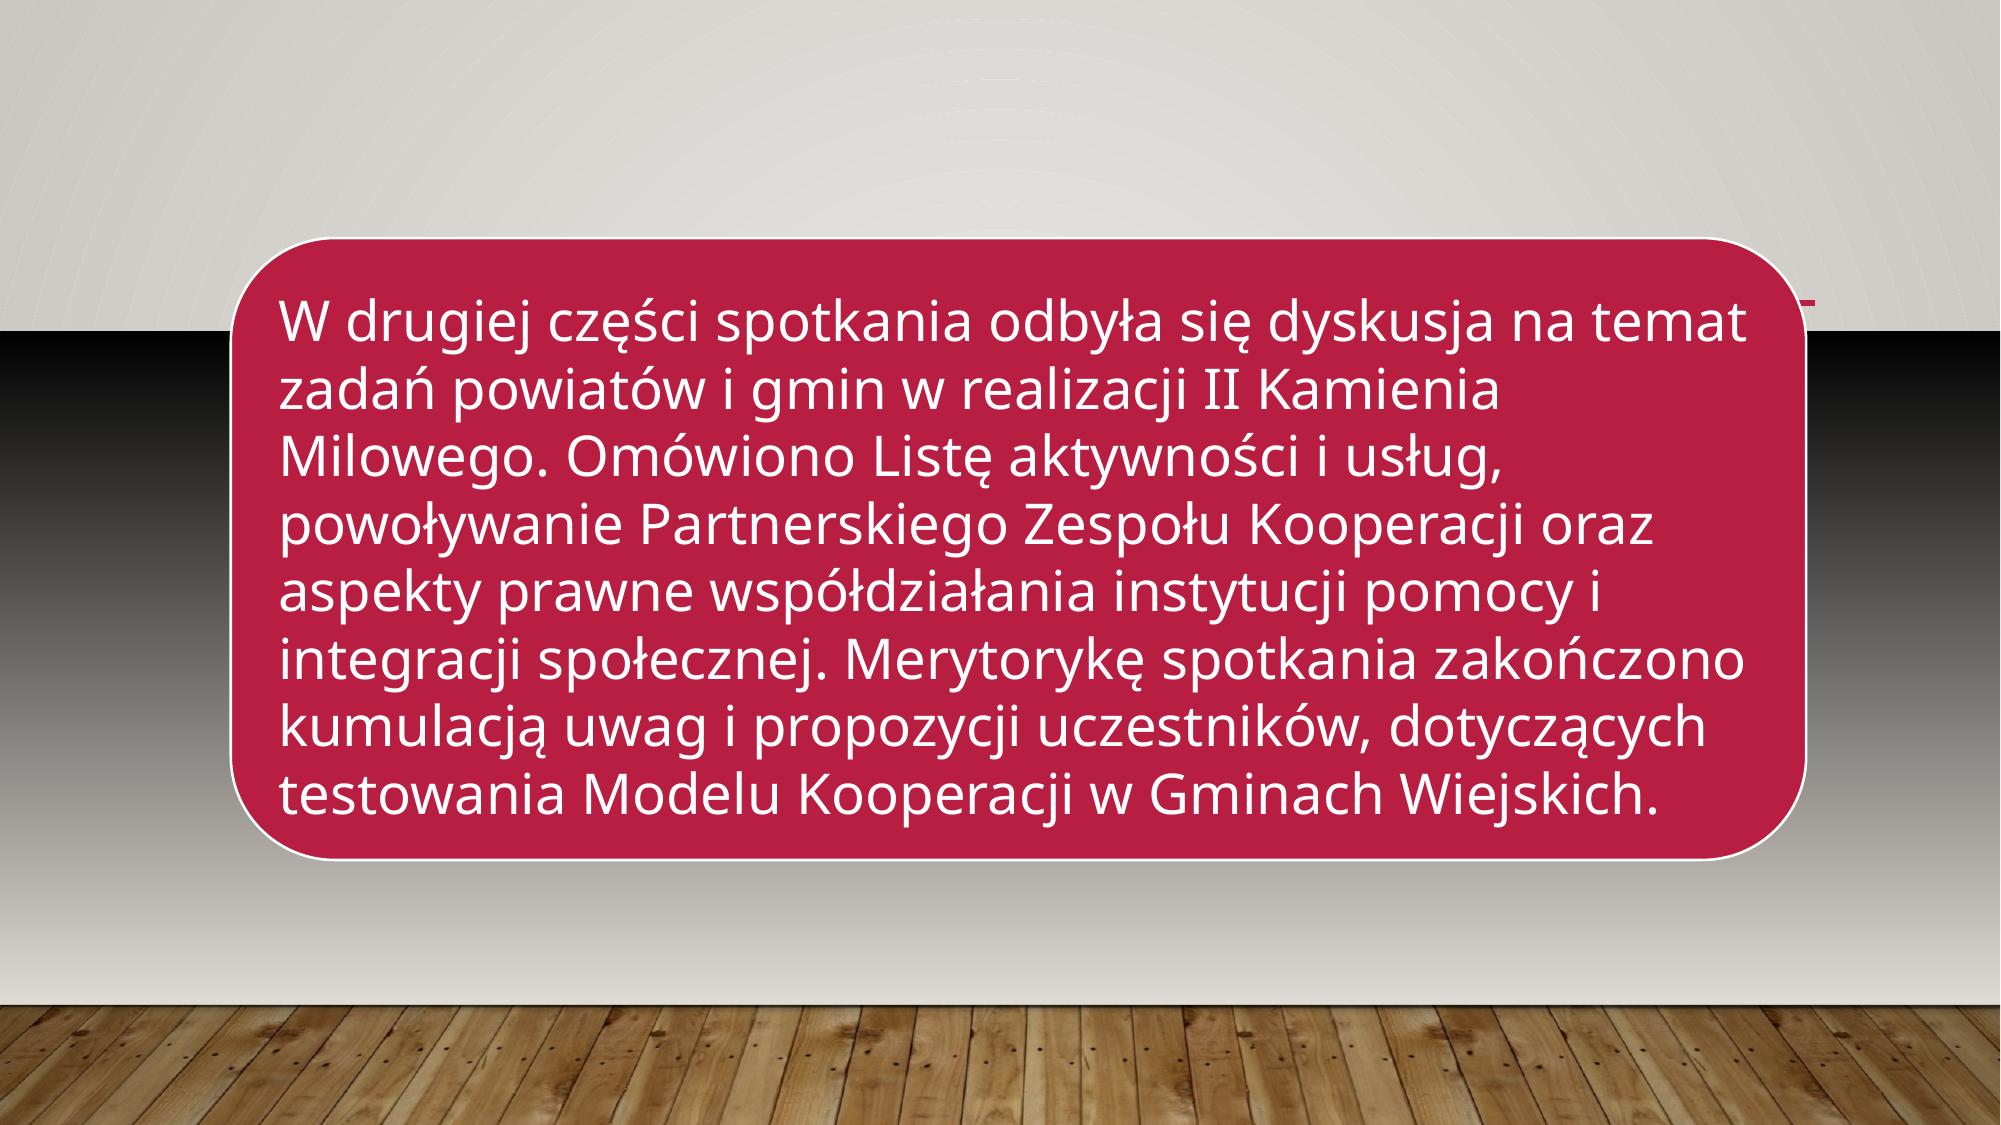

#
W drugiej części spotkania odbyła się dyskusja na temat zadań powiatów i gmin w realizacji II Kamienia Milowego. Omówiono Listę aktywności i usług, powoływanie Partnerskiego Zespołu Kooperacji oraz aspekty prawne współdziałania instytucji pomocy i integracji społecznej. Merytorykę spotkania zakończono kumulacją uwag i propozycji uczestników, dotyczących testowania Modelu Kooperacji w Gminach Wiejskich.